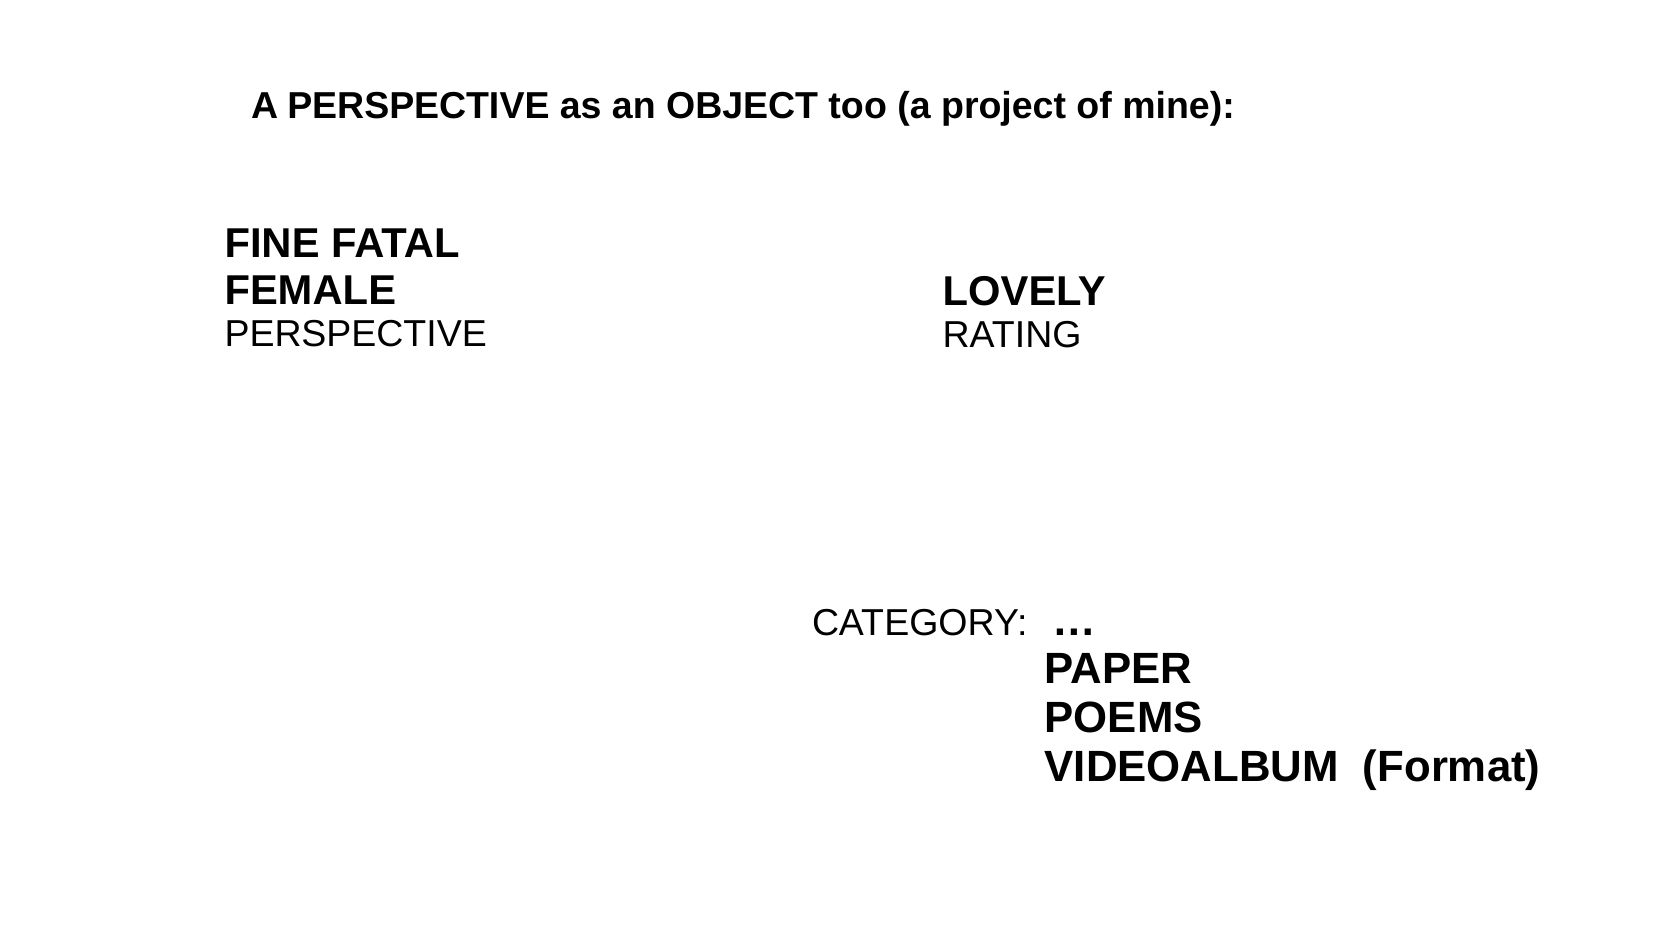

A PERSPECTIVE as an OBJECT too (a project of mine):
FINE FATAL
FEMALE
PERSPECTIVE
LOVELY
RATING
CATEGORY: …
 PAPER
 POEMS
 VIDEOALBUM (Format)